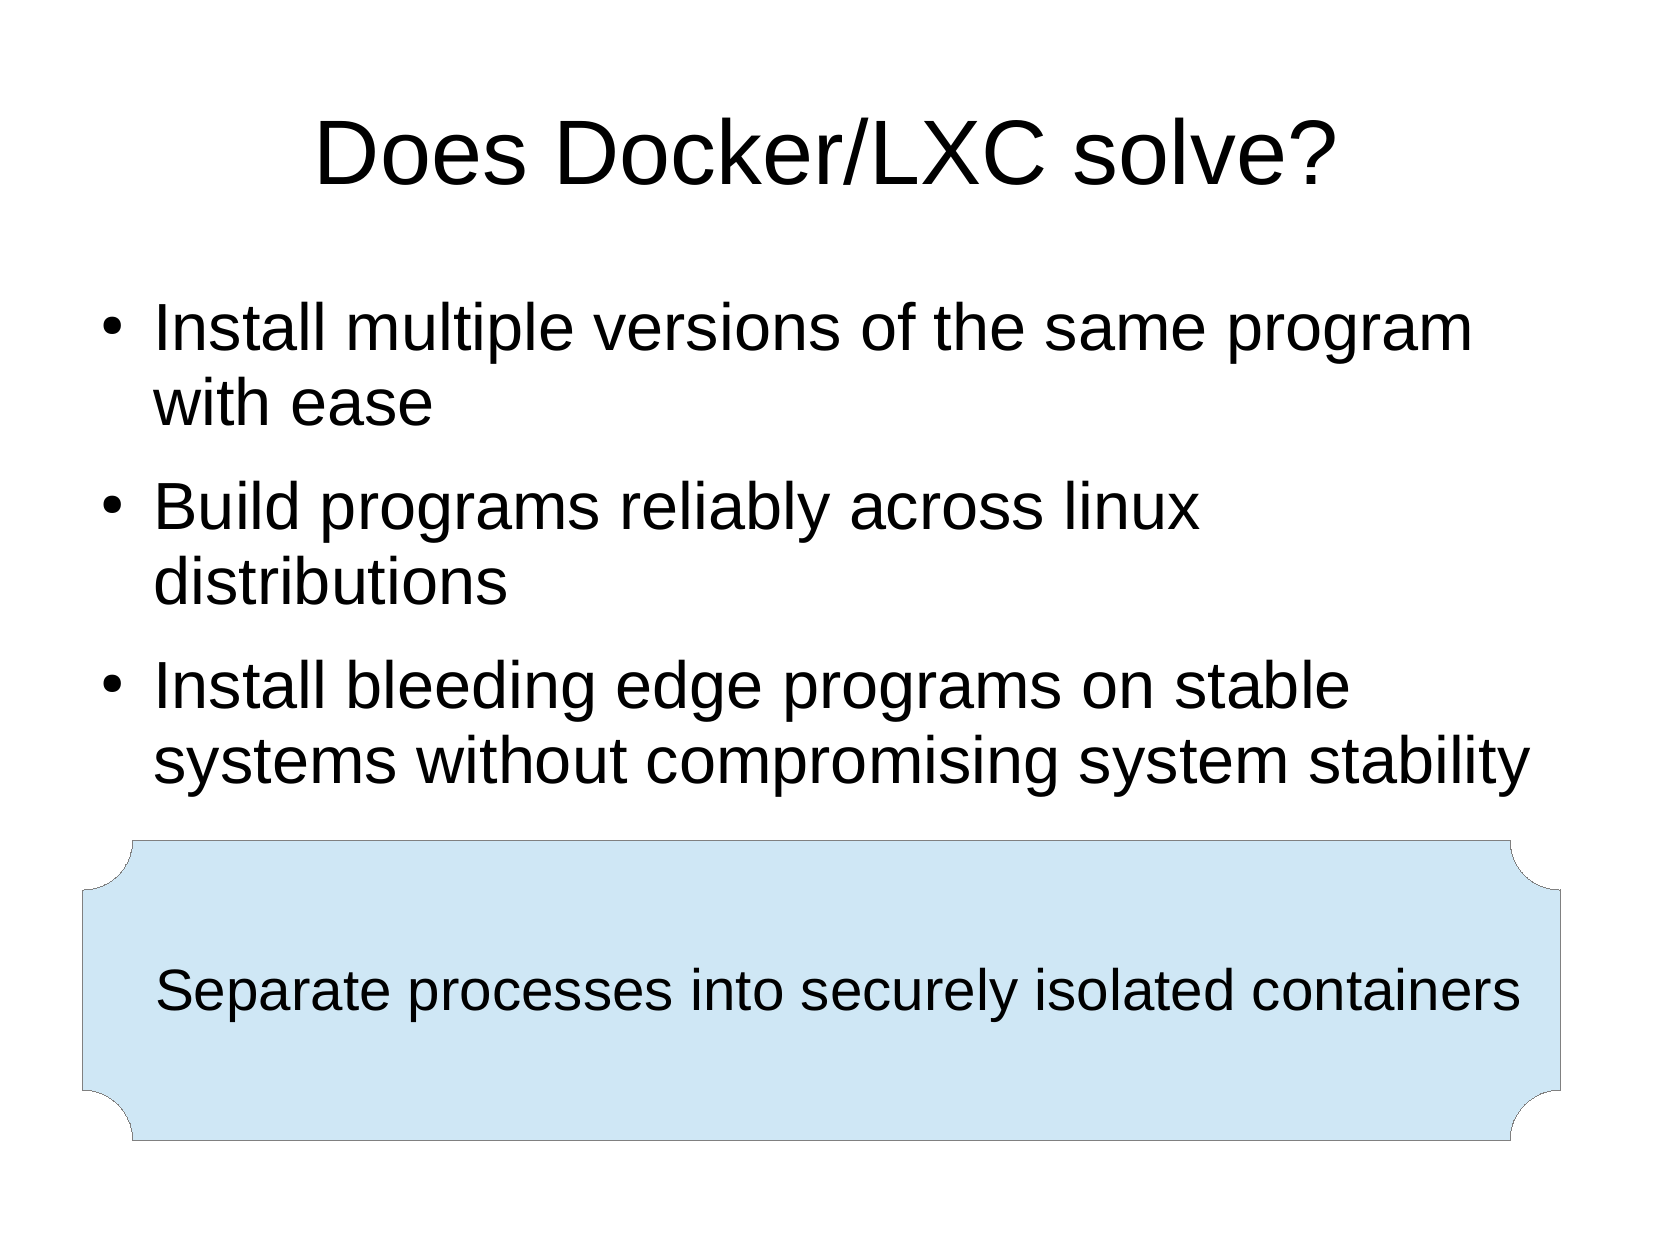

# Does Docker/LXC solve?
Install multiple versions of the same program with ease
Build programs reliably across linux distributions
Install bleeding edge programs on stable systems without compromising system stability
Separate processes into securely isolated containers